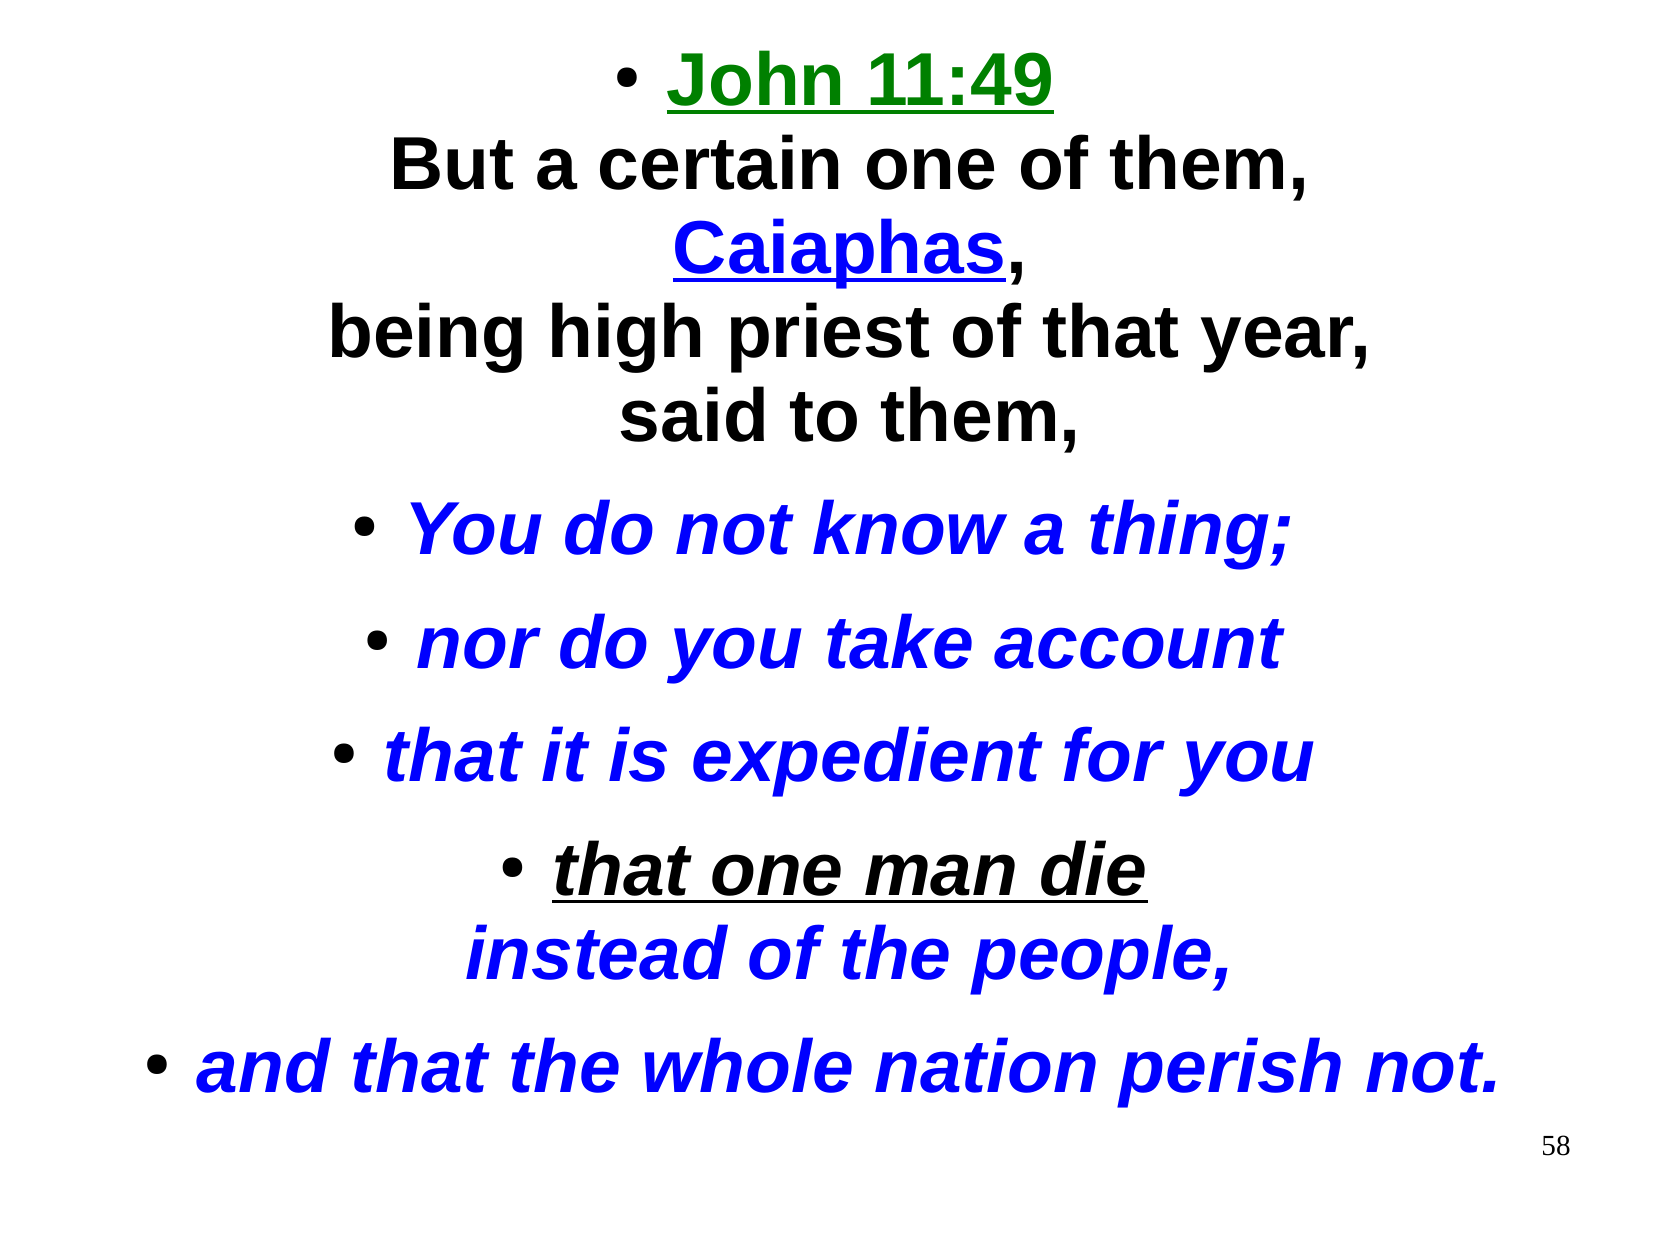

# John 11:49 But a certain one of them, Caiaphas, being high priest of that year, said to them,
You do not know a thing;
nor do you take account
that it is expedient for you
that one man die
instead of the people,
and that the whole nation perish not.
58